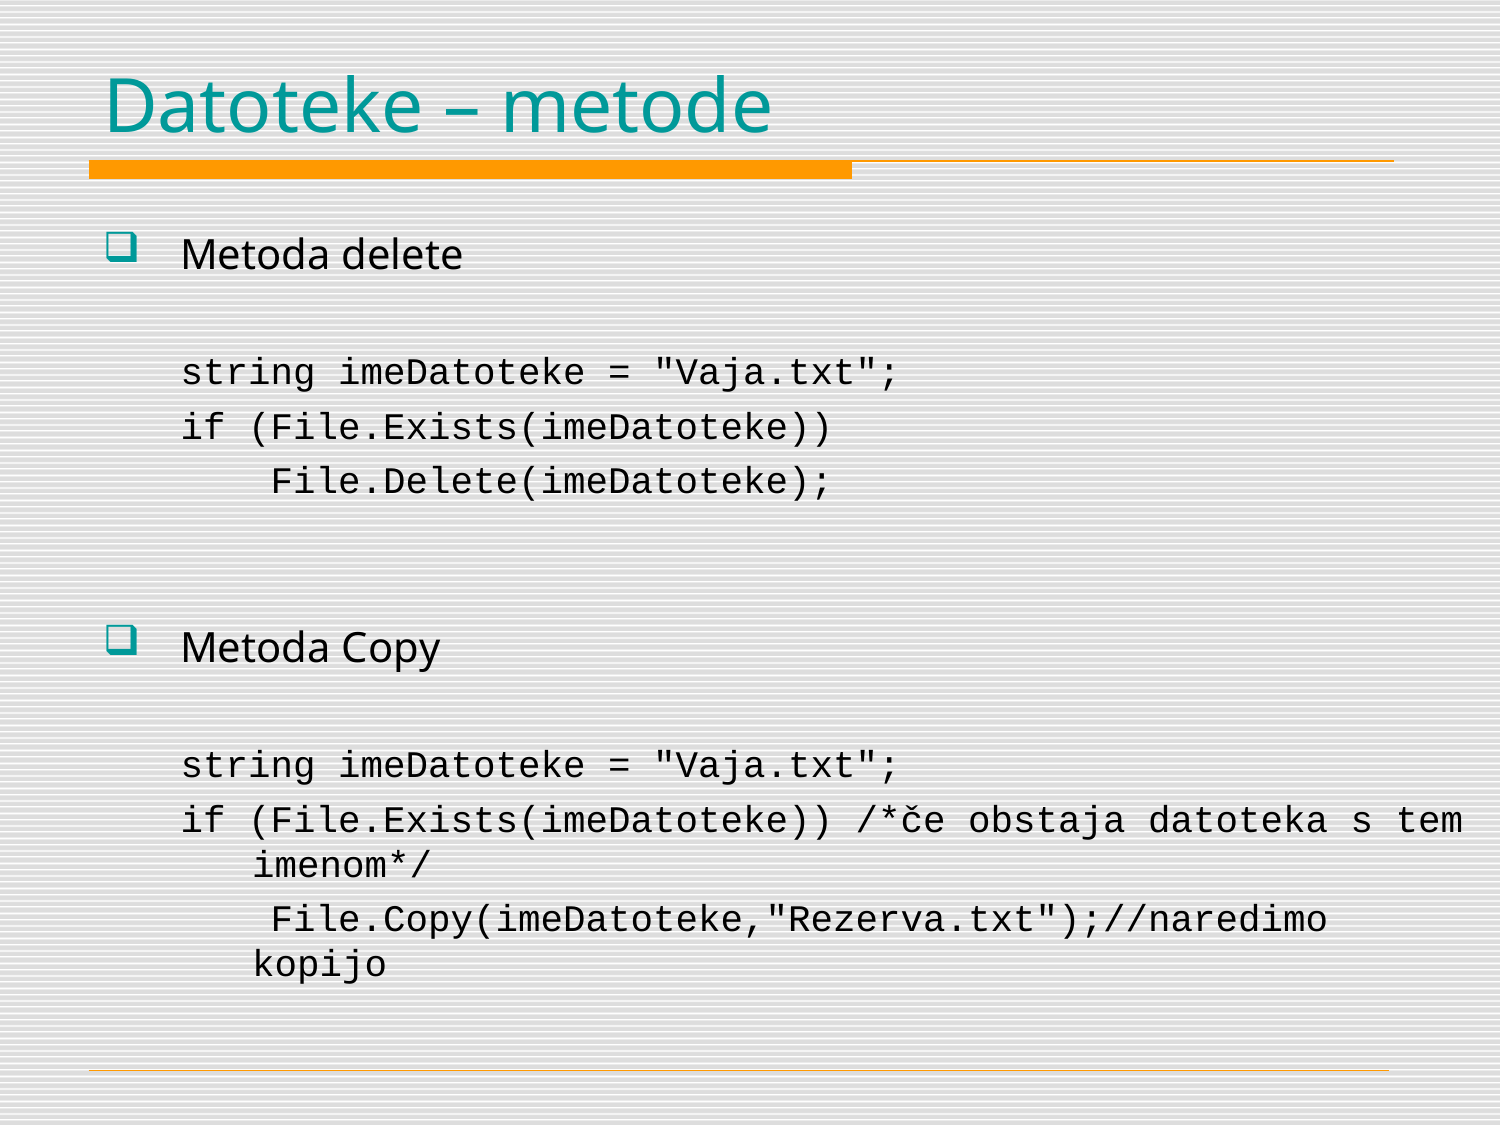

# Datoteke – metode
Metoda delete
string imeDatoteke = "Vaja.txt";
if (File.Exists(imeDatoteke))
 File.Delete(imeDatoteke);
Metoda Copy
string imeDatoteke = "Vaja.txt";
if (File.Exists(imeDatoteke)) /*če obstaja datoteka s tem imenom*/
 File.Copy(imeDatoteke,"Rezerva.txt");//naredimo kopijo